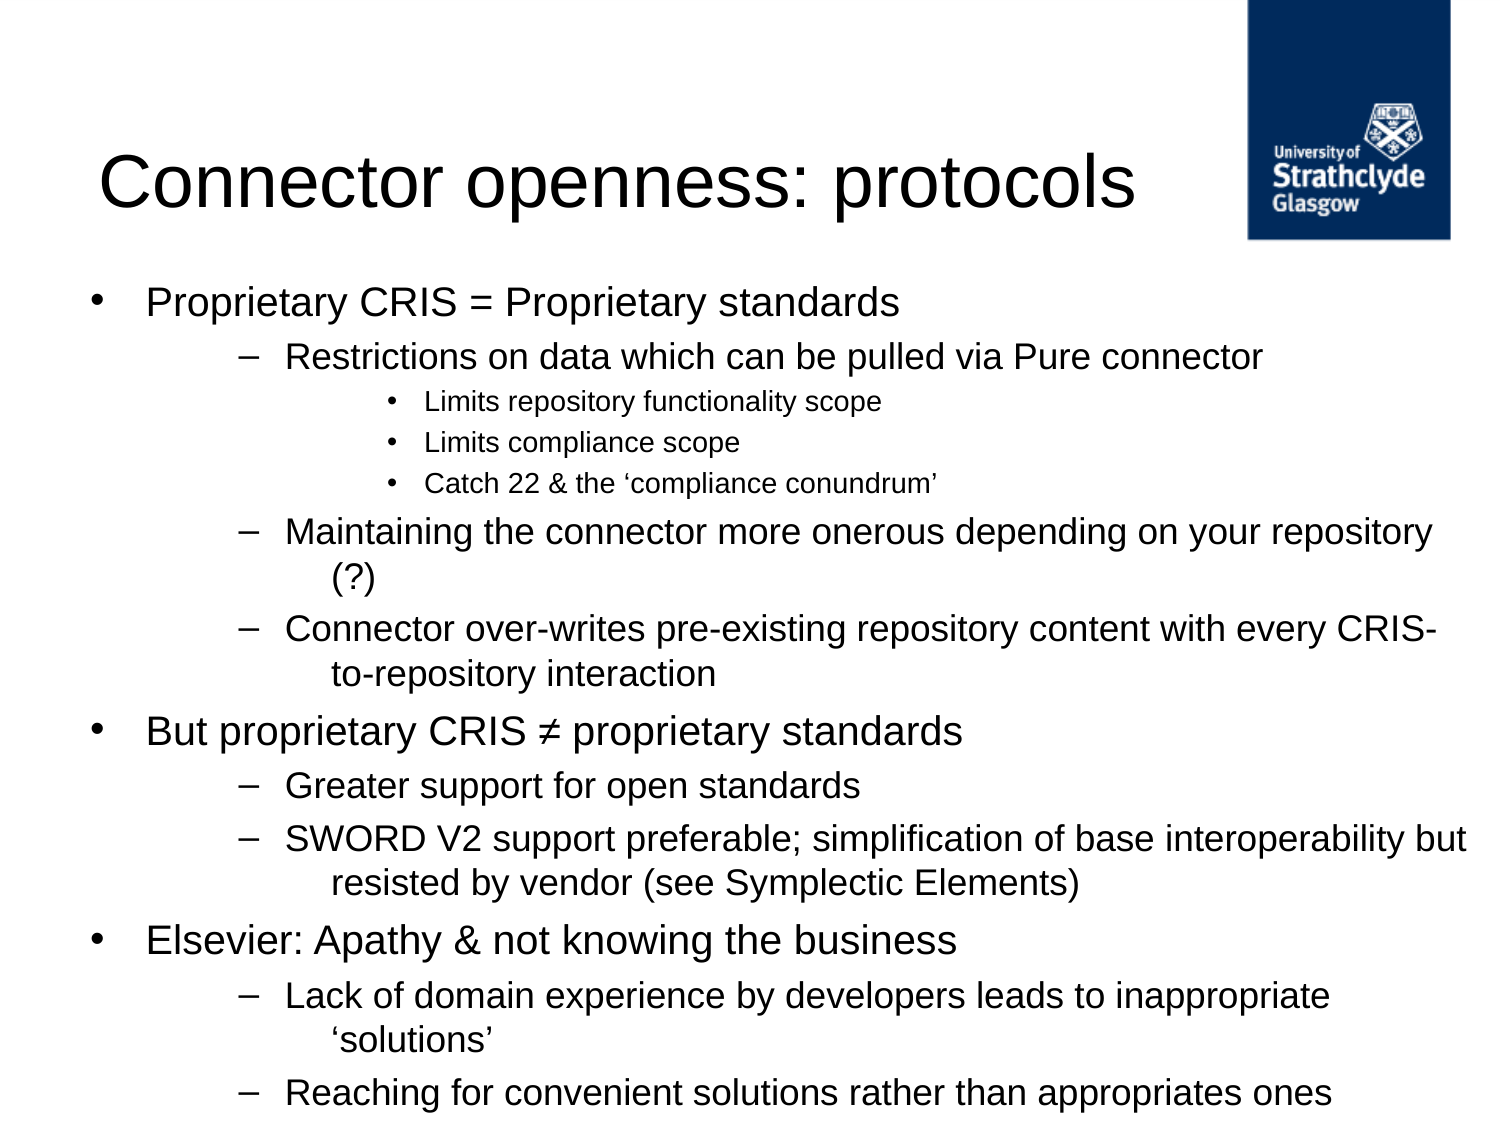

Connector openness: protocols
# Proprietary CRIS = Proprietary standards
Restrictions on data which can be pulled via Pure connector
Limits repository functionality scope
Limits compliance scope
Catch 22 & the ‘compliance conundrum’
Maintaining the connector more onerous depending on your repository (?)
Connector over-writes pre-existing repository content with every CRIS-to-repository interaction
But proprietary CRIS ≠ proprietary standards
Greater support for open standards
SWORD V2 support preferable; simplification of base interoperability but resisted by vendor (see Symplectic Elements)
Elsevier: Apathy & not knowing the business
Lack of domain experience by developers leads to inappropriate ‘solutions’
Reaching for convenient solutions rather than appropriates ones